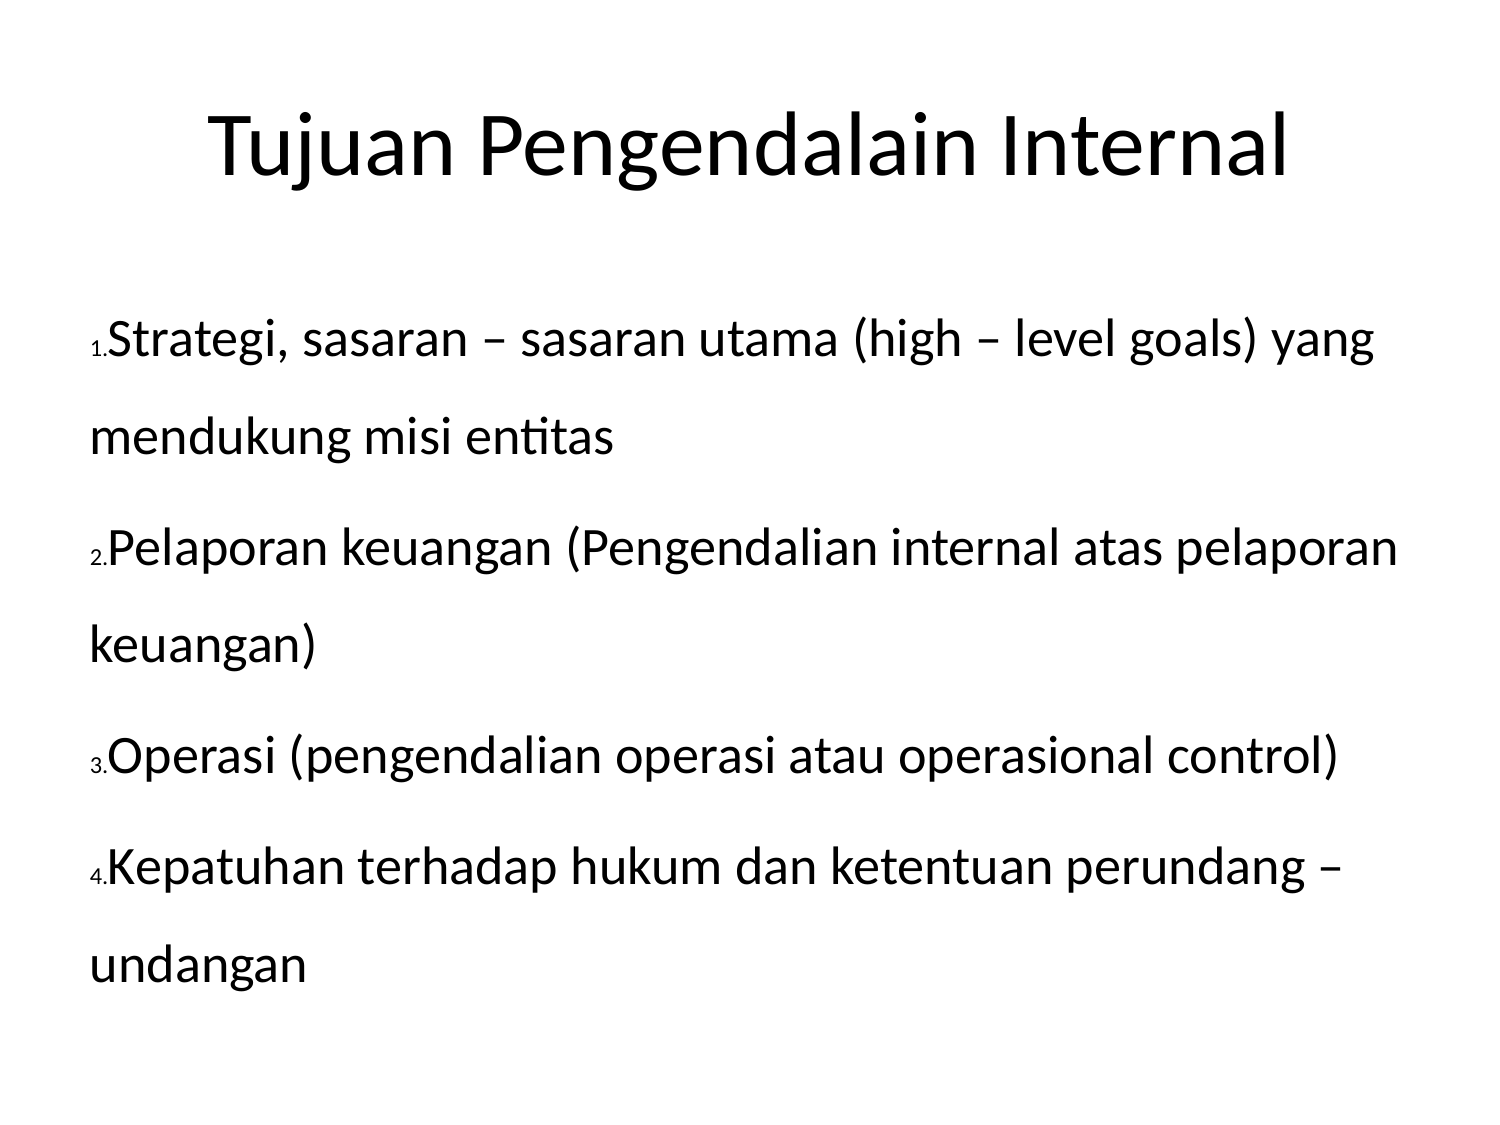

# Tujuan Pengendalain Internal
Strategi, sasaran – sasaran utama (high – level goals) yang mendukung misi entitas
Pelaporan keuangan (Pengendalian internal atas pelaporan keuangan)
Operasi (pengendalian operasi atau operasional control)
Kepatuhan terhadap hukum dan ketentuan perundang – undangan